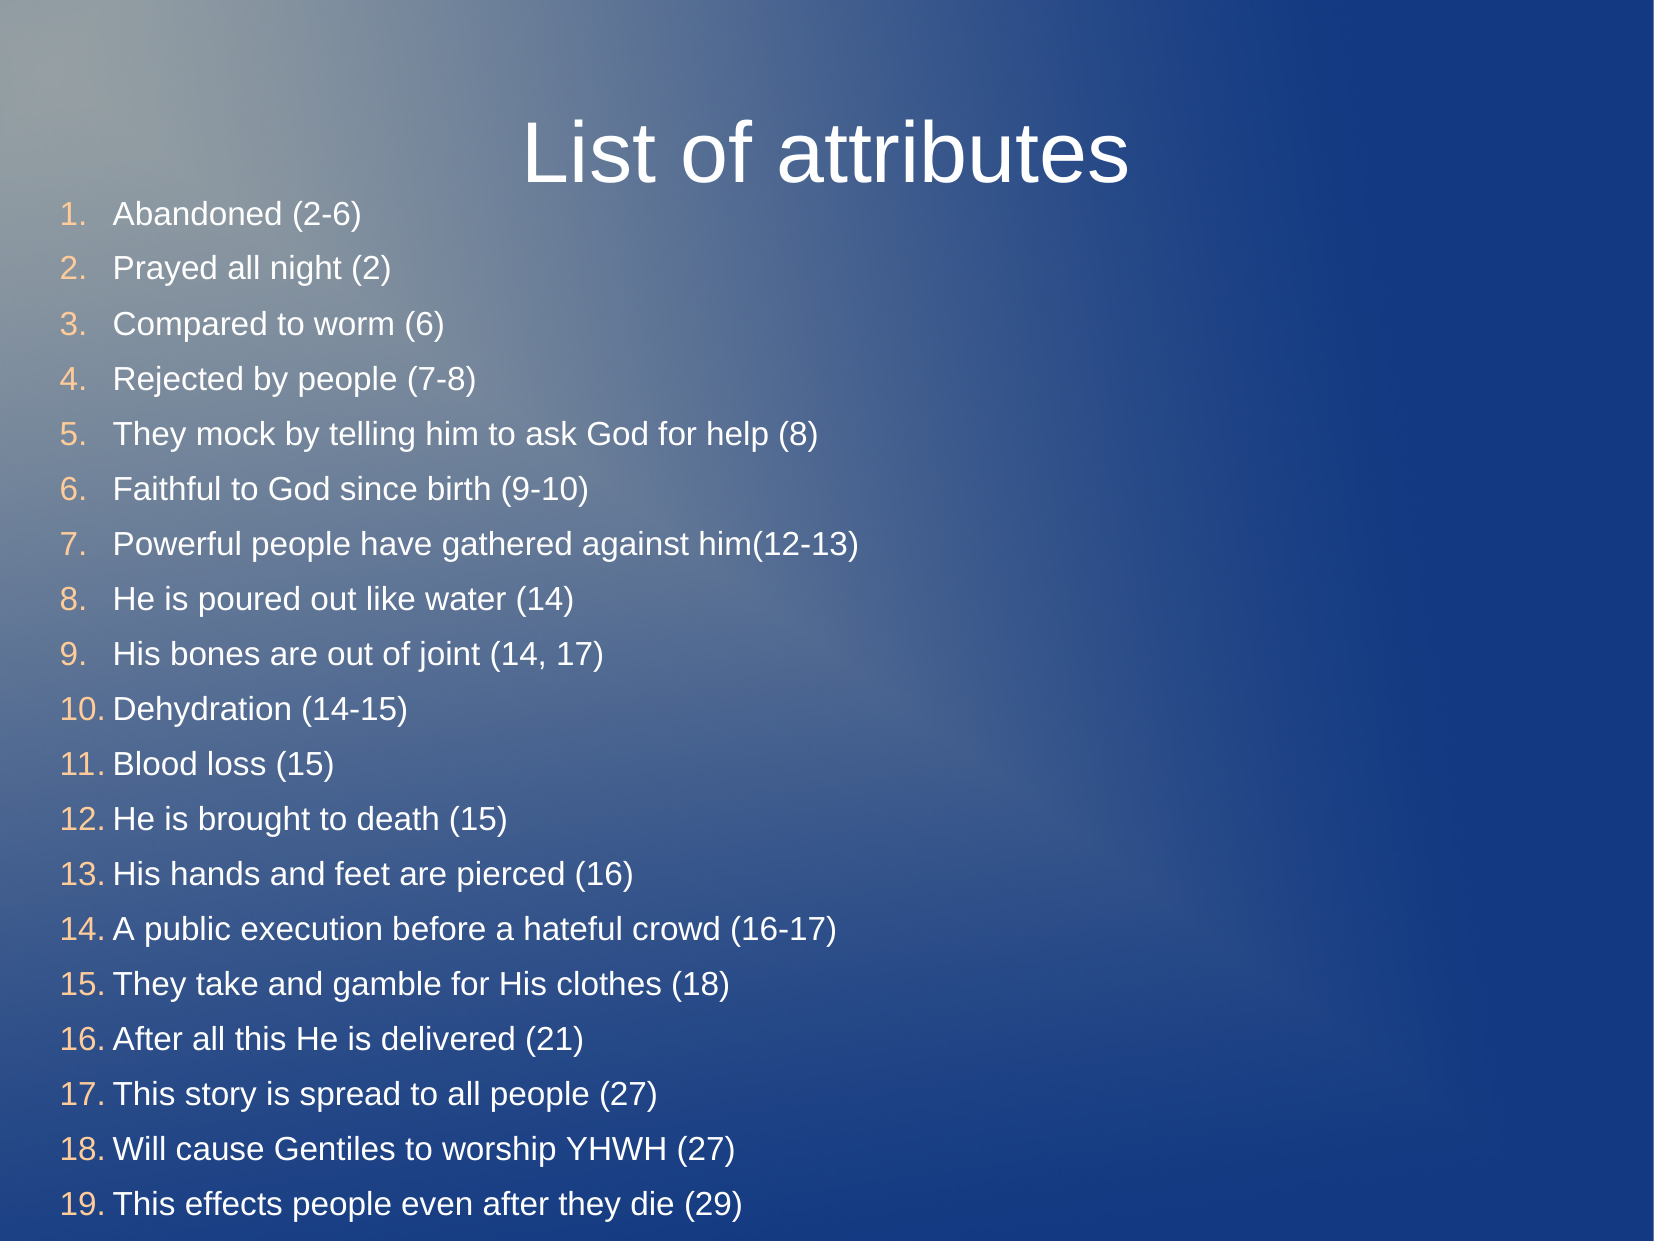

# List of attributes
Abandoned (2-6)
Prayed all night (2)
Compared to worm (6)
Rejected by people (7-8)
They mock by telling him to ask God for help (8)
Faithful to God since birth (9-10)
Powerful people have gathered against him(12-13)
He is poured out like water (14)
His bones are out of joint (14, 17)
Dehydration (14-15)
Blood loss (15)
He is brought to death (15)
His hands and feet are pierced (16)
A public execution before a hateful crowd (16-17)
They take and gamble for His clothes (18)
After all this He is delivered (21)
This story is spread to all people (27)
Will cause Gentiles to worship YHWH (27)
This effects people even after they die (29)